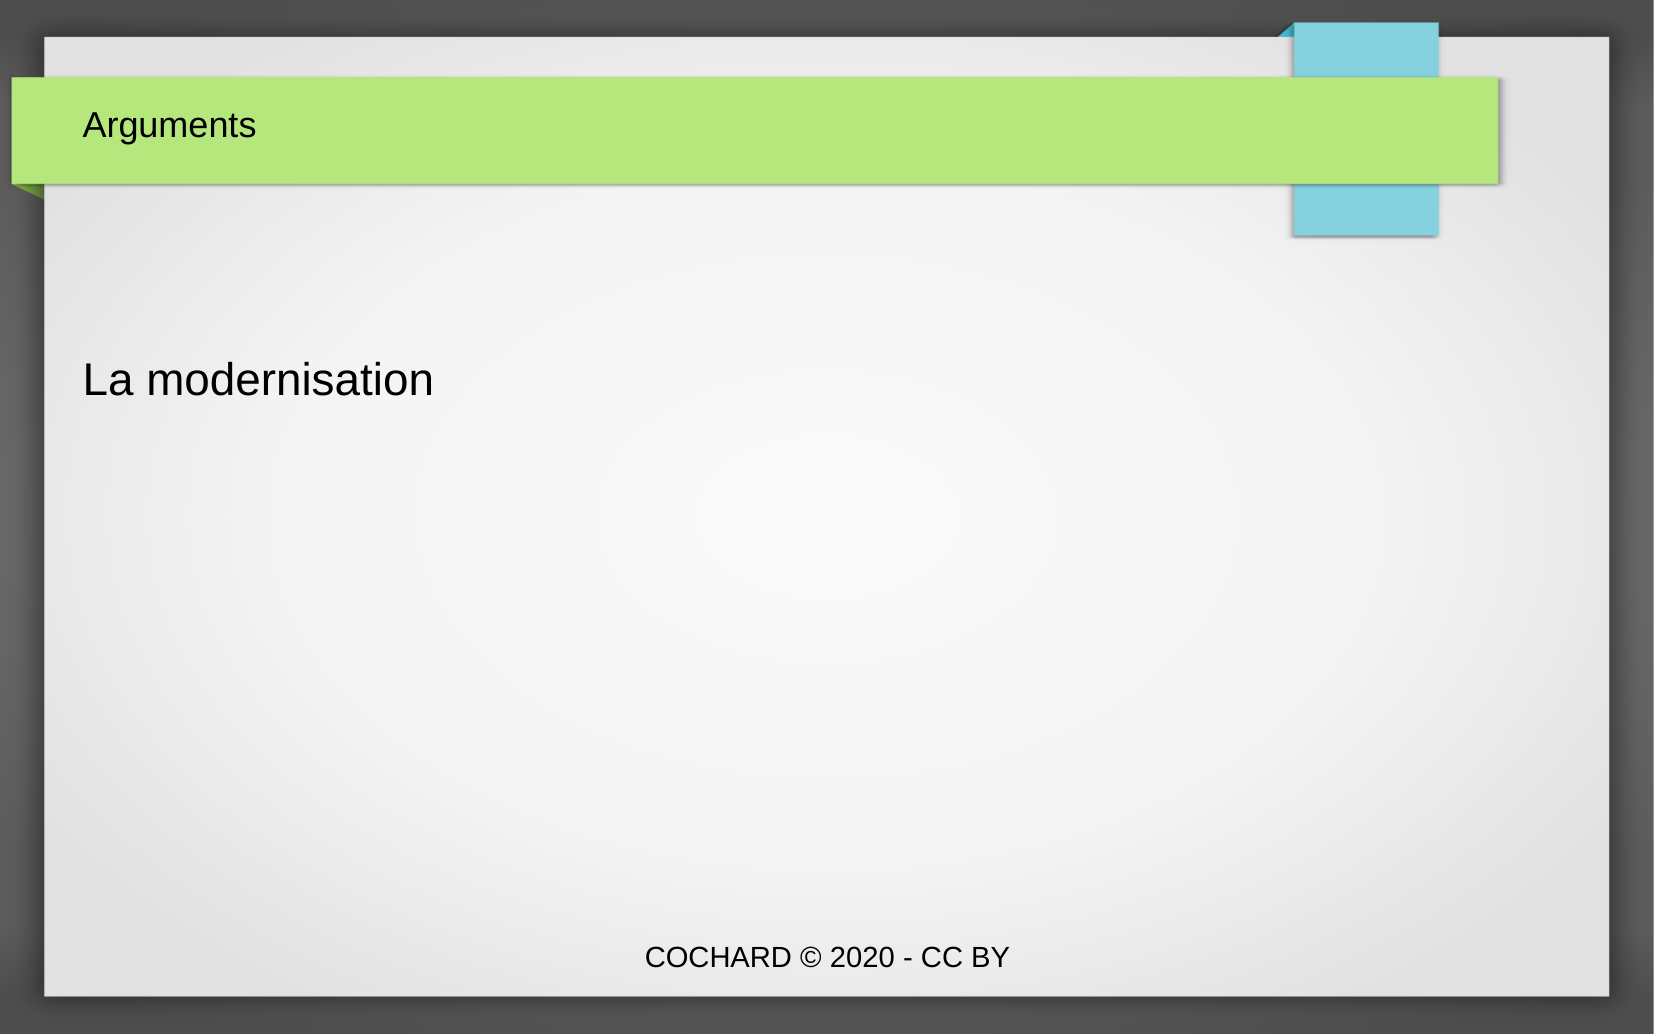

# Arguments
La modernisation
COCHARD © 2020 - CC BY